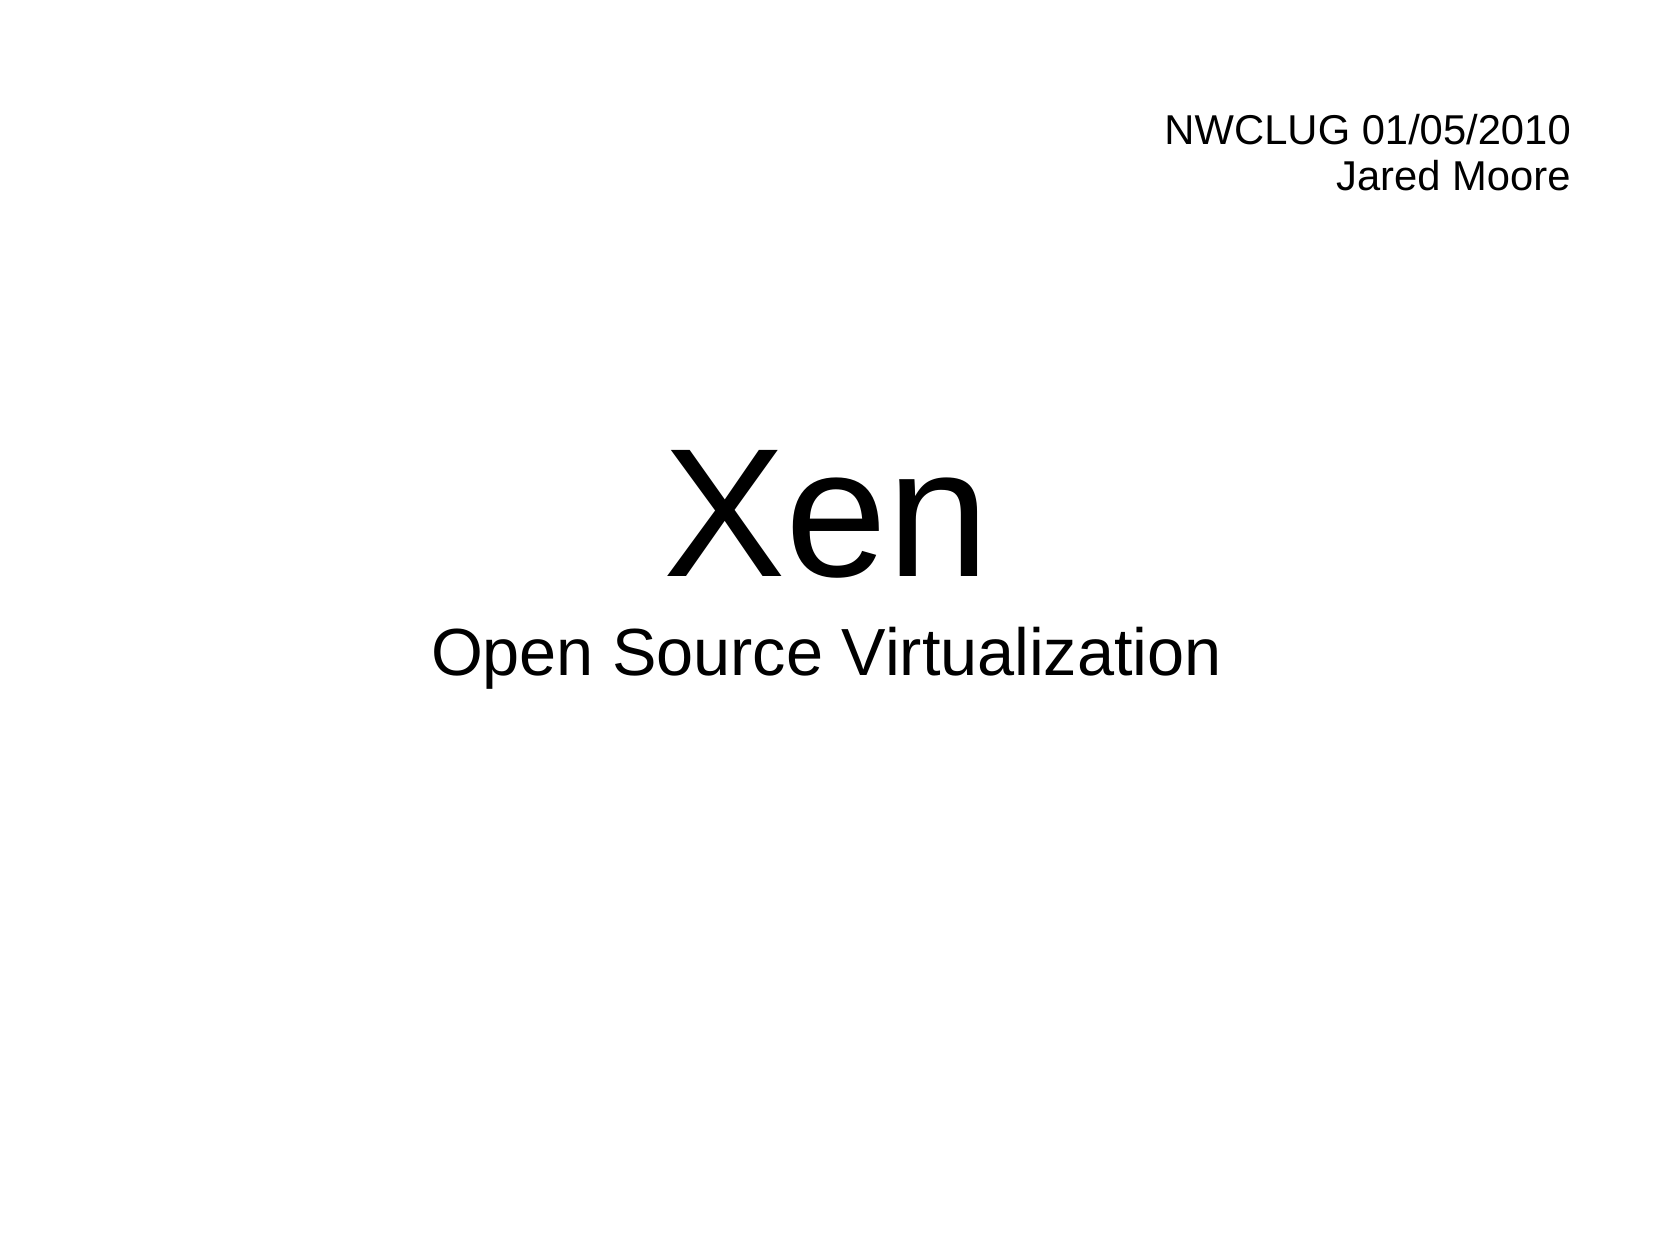

# NWCLUG 01/05/2010 Jared Moore
Xen
Open Source Virtualization